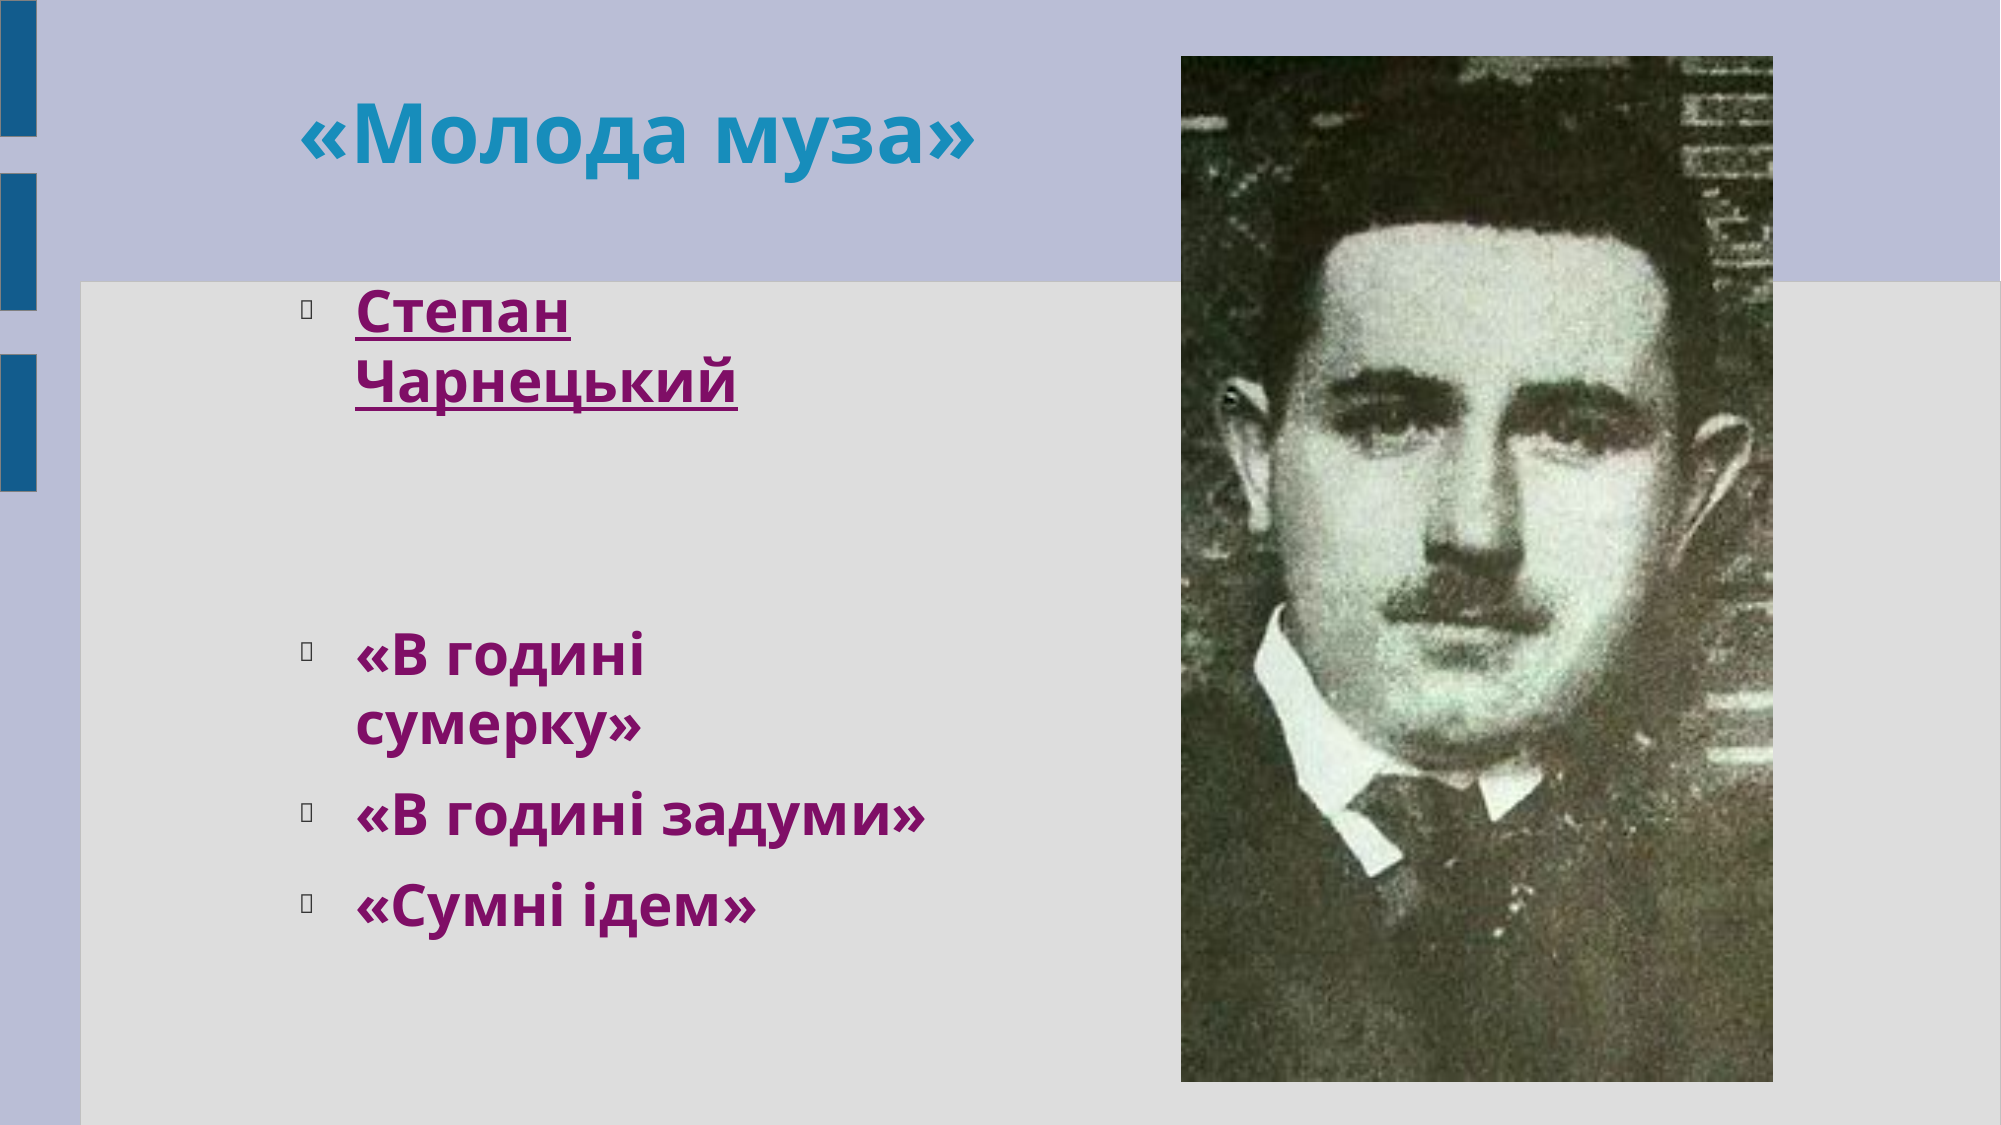

# «Молода муза»
Степан Чарнецький
«В годині сумерку»
«В годині задуми»
«Сумні ідем»